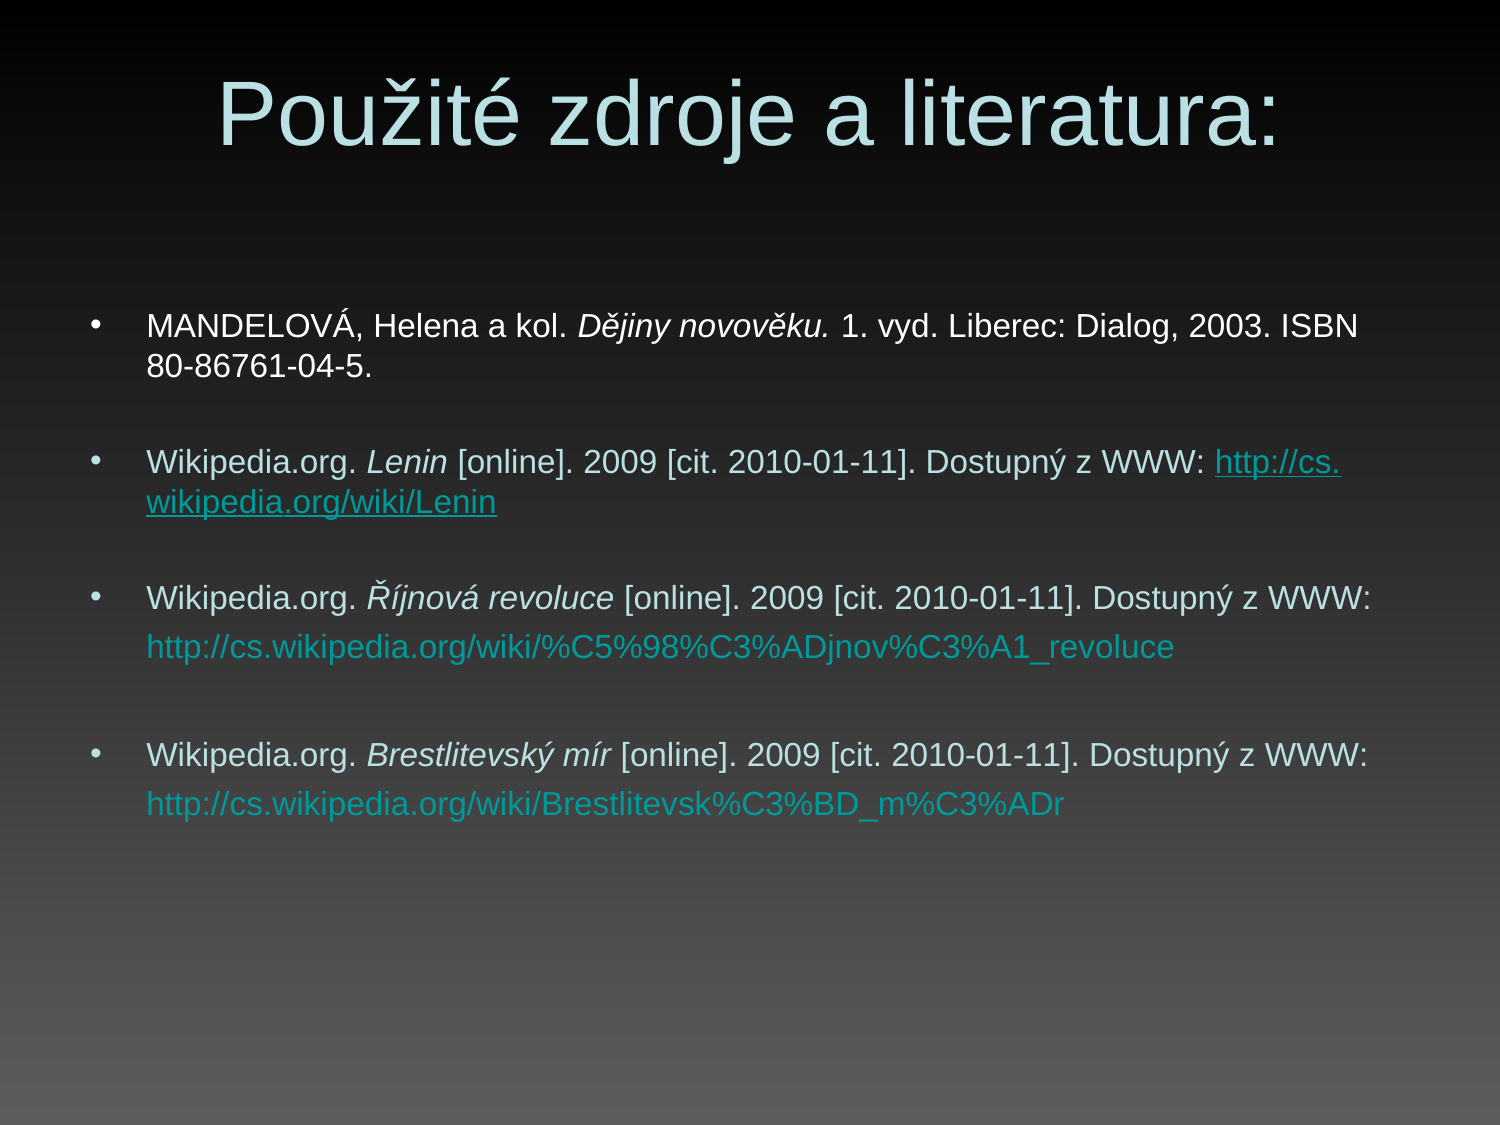

# Použité zdroje a literatura:
MANDELOVÁ, Helena a kol. Dějiny novověku. 1. vyd. Liberec: Dialog, 2003. ISBN 80-86761-04-5.
Wikipedia.org. Lenin [online]. 2009 [cit. 2010-01-11]. Dostupný z WWW: http://cs.wikipedia.org/wiki/Lenin
Wikipedia.org. Říjnová revoluce [online]. 2009 [cit. 2010-01-11]. Dostupný z WWW:
	http://cs.wikipedia.org/wiki/%C5%98%C3%ADjnov%C3%A1_revoluce
Wikipedia.org. Brestlitevský mír [online]. 2009 [cit. 2010-01-11]. Dostupný z WWW:
	http://cs.wikipedia.org/wiki/Brestlitevsk%C3%BD_m%C3%ADr